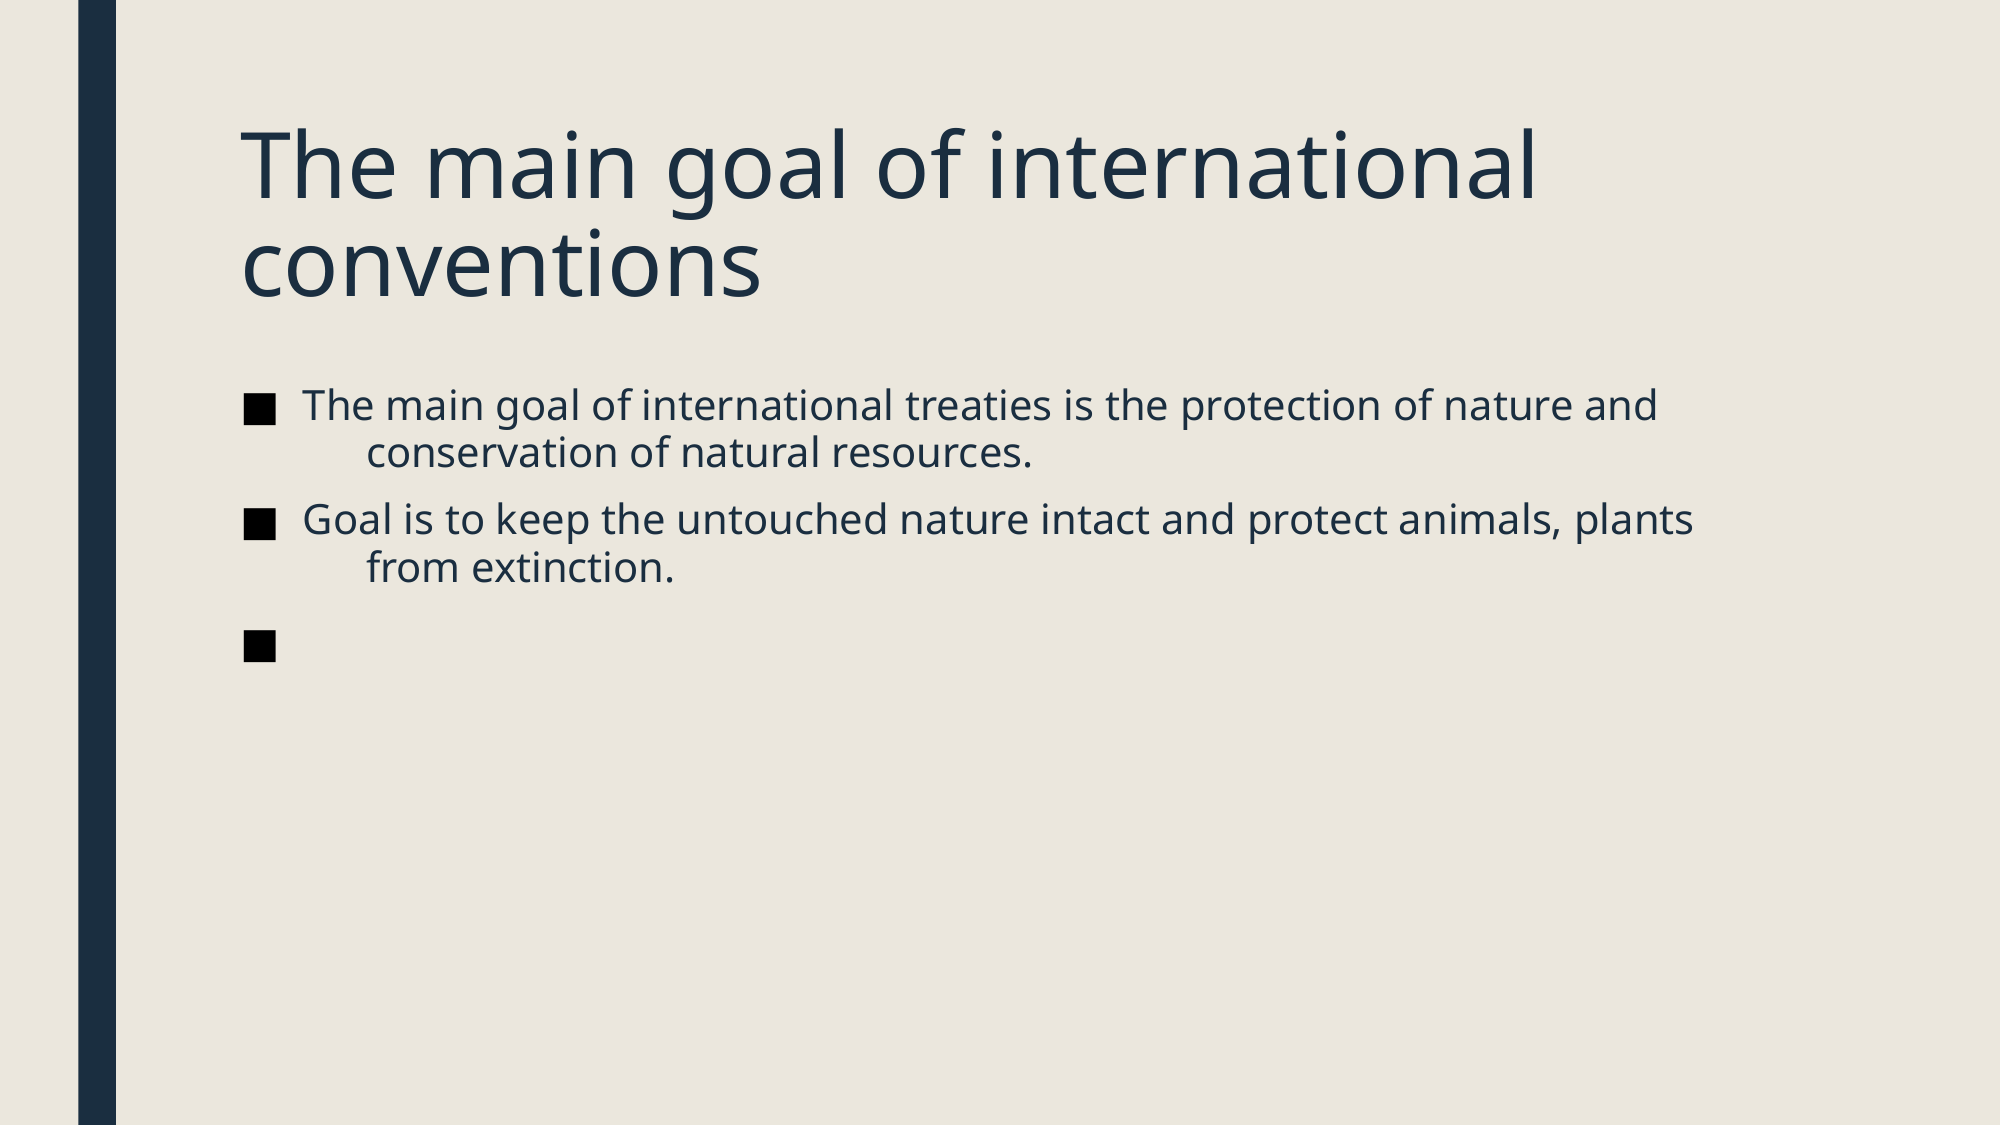

# The main goal of international conventions
The main goal of international treaties is the protection of nature and conservation of natural resources.
Goal is to keep the untouched nature intact and protect animals, plants from extinction.